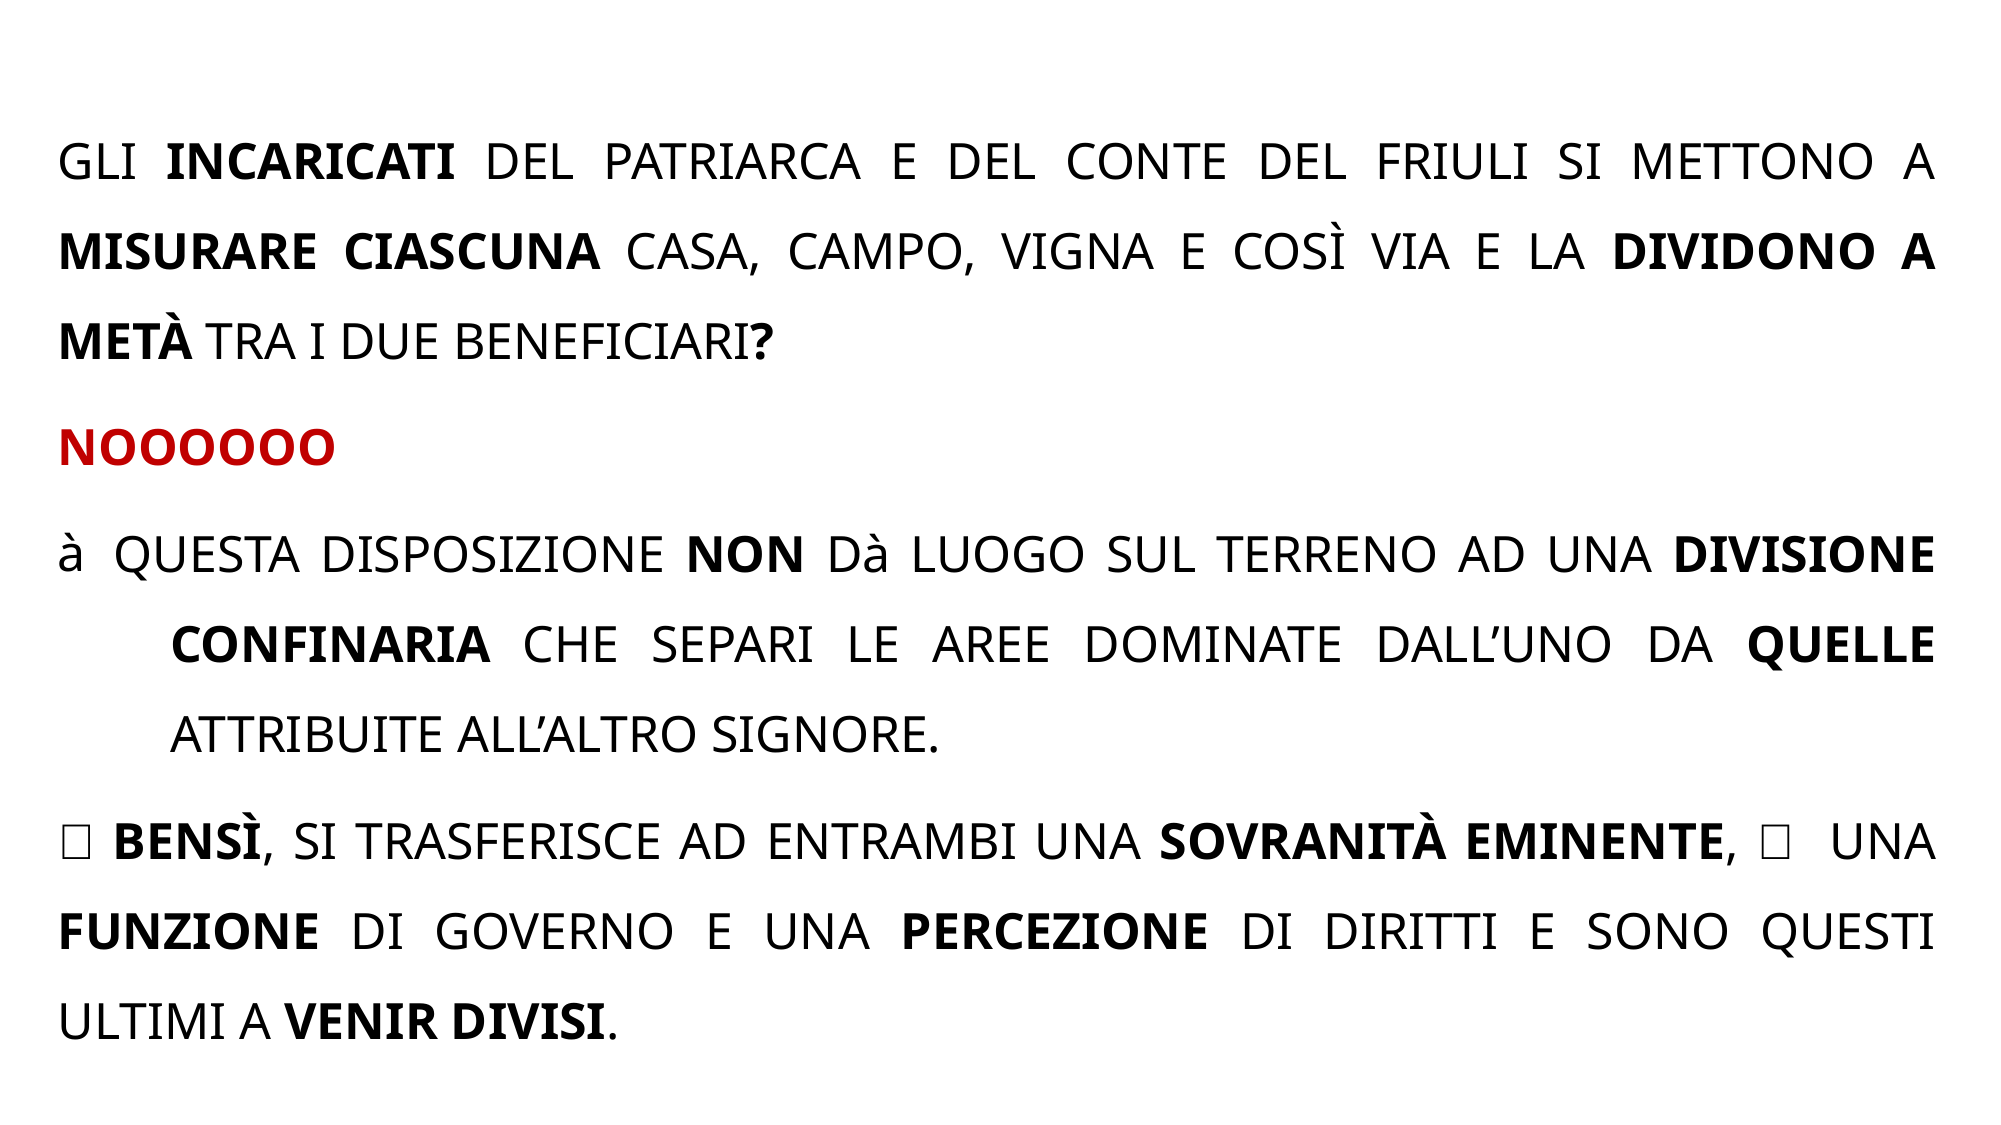

GLI INCARICATI DEL PATRIARCA E DEL CONTE DEL FRIULI SI METTONO A MISURARE CIASCUNA CASA, CAMPO, VIGNA E COSÌ VIA E LA DIVIDONO A METÀ TRA I DUE BENEFICIARI?
NOOOOOO
QUESTA DISPOSIZIONE NON Dà LUOGO SUL TERRENO AD UNA DIVISIONE CONFINARIA CHE SEPARI LE AREE DOMINATE DALL’UNO DA QUELLE ATTRIBUITE ALL’ALTRO SIGNORE.
 BENSÌ, SI TRASFERISCE AD ENTRAMBI UNA SOVRANITÀ EMINENTE,  UNA FUNZIONE DI GOVERNO E UNA PERCEZIONE DI DIRITTI E SONO QUESTI ULTIMI A VENIR DIVISI.